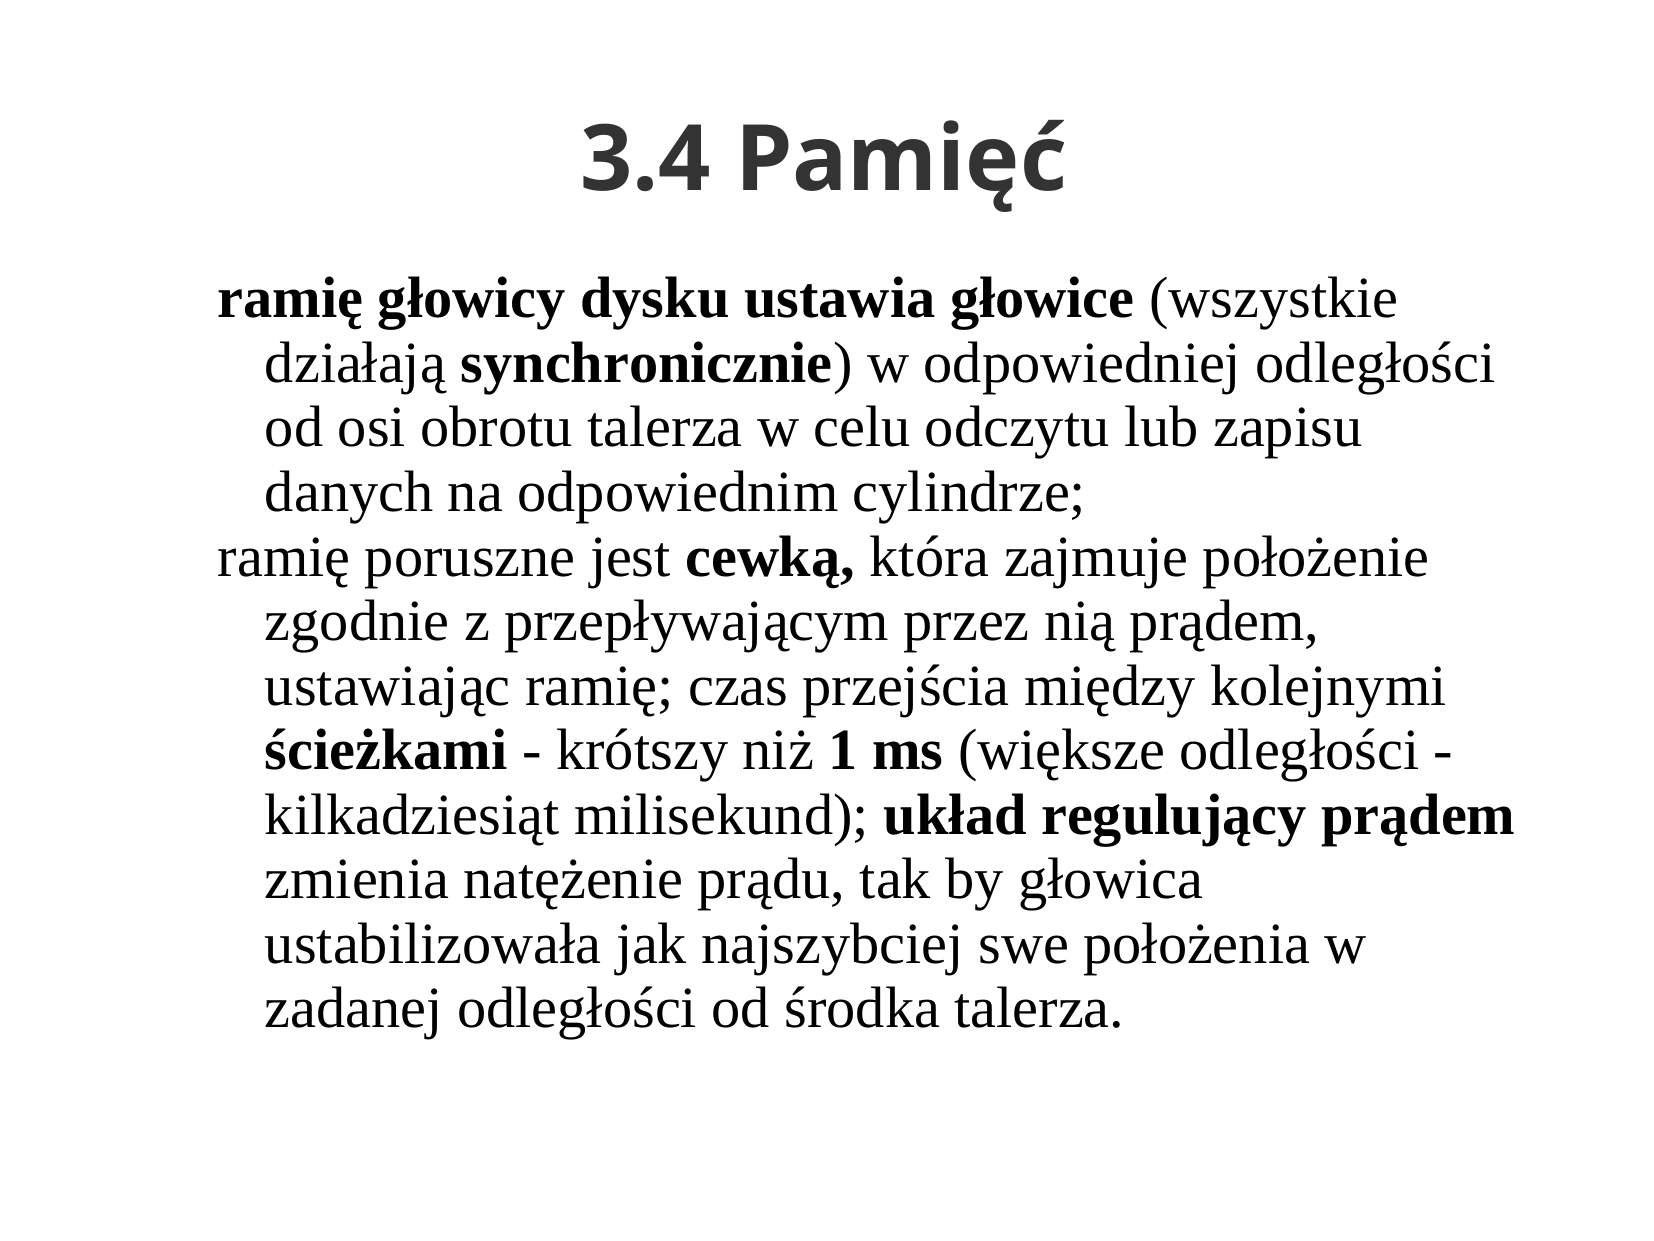

# 3.4 Pamięć
ramię głowicy dysku ustawia głowice (wszystkie działają synchronicznie) w odpowiedniej odległości od osi obrotu talerza w celu odczytu lub zapisu danych na odpowiednim cylindrze;
ramię poruszne jest cewką, która zajmuje położenie zgodnie z przepływającym przez nią prądem, ustawiając ramię; czas przejścia między kolejnymi ścieżkami - krótszy niż 1 ms (większe odległości - kilkadziesiąt milisekund); układ regulujący prądem zmienia natężenie prądu, tak by głowica ustabilizowała jak najszybciej swe położenia w zadanej odległości od środka talerza.